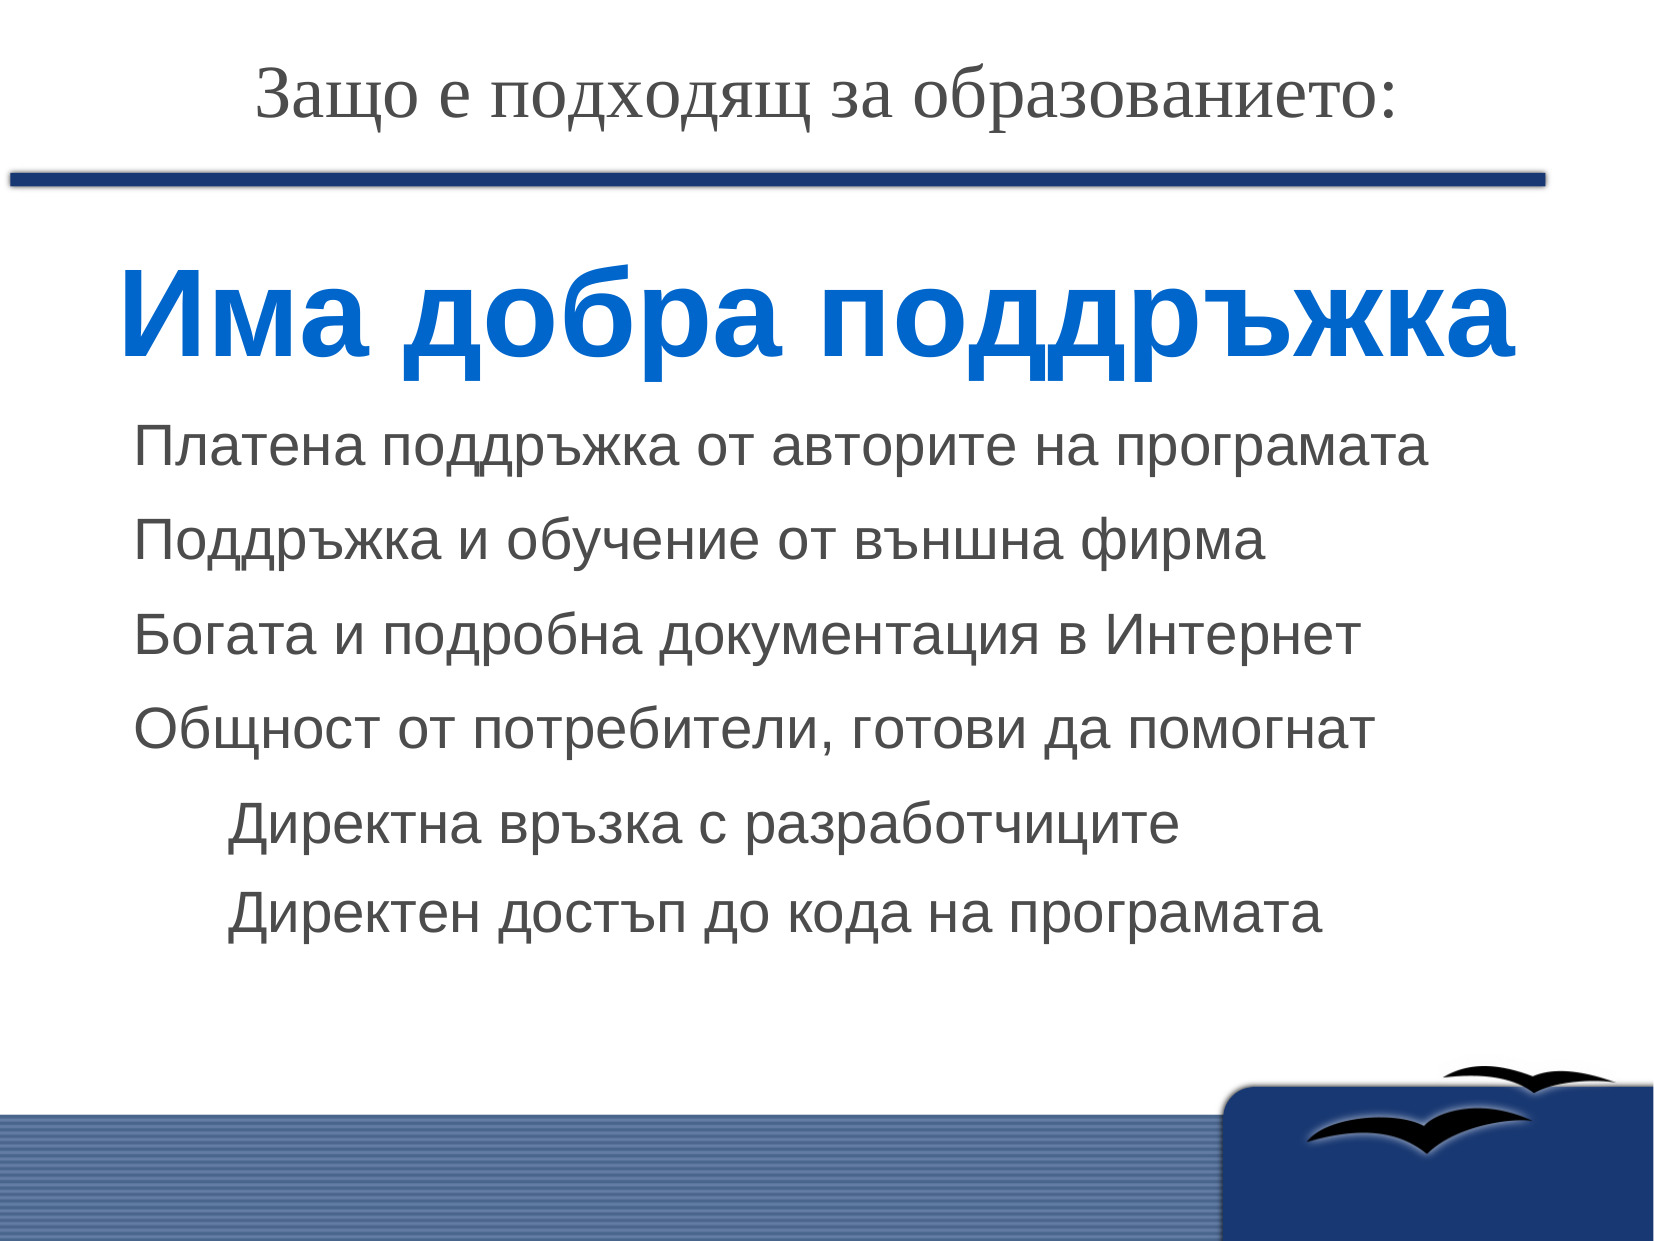

Защо е подходящ за образованието:
# Има добра поддръжка
 Платена поддръжка от авторите на програмата
 Поддръжка и обучение от външна фирма
 Богата и подробна документация в Интернет
 Общност от потребители, готови да помогнат
 Директна връзка с разработчиците
 Директен достъп до кода на програмата